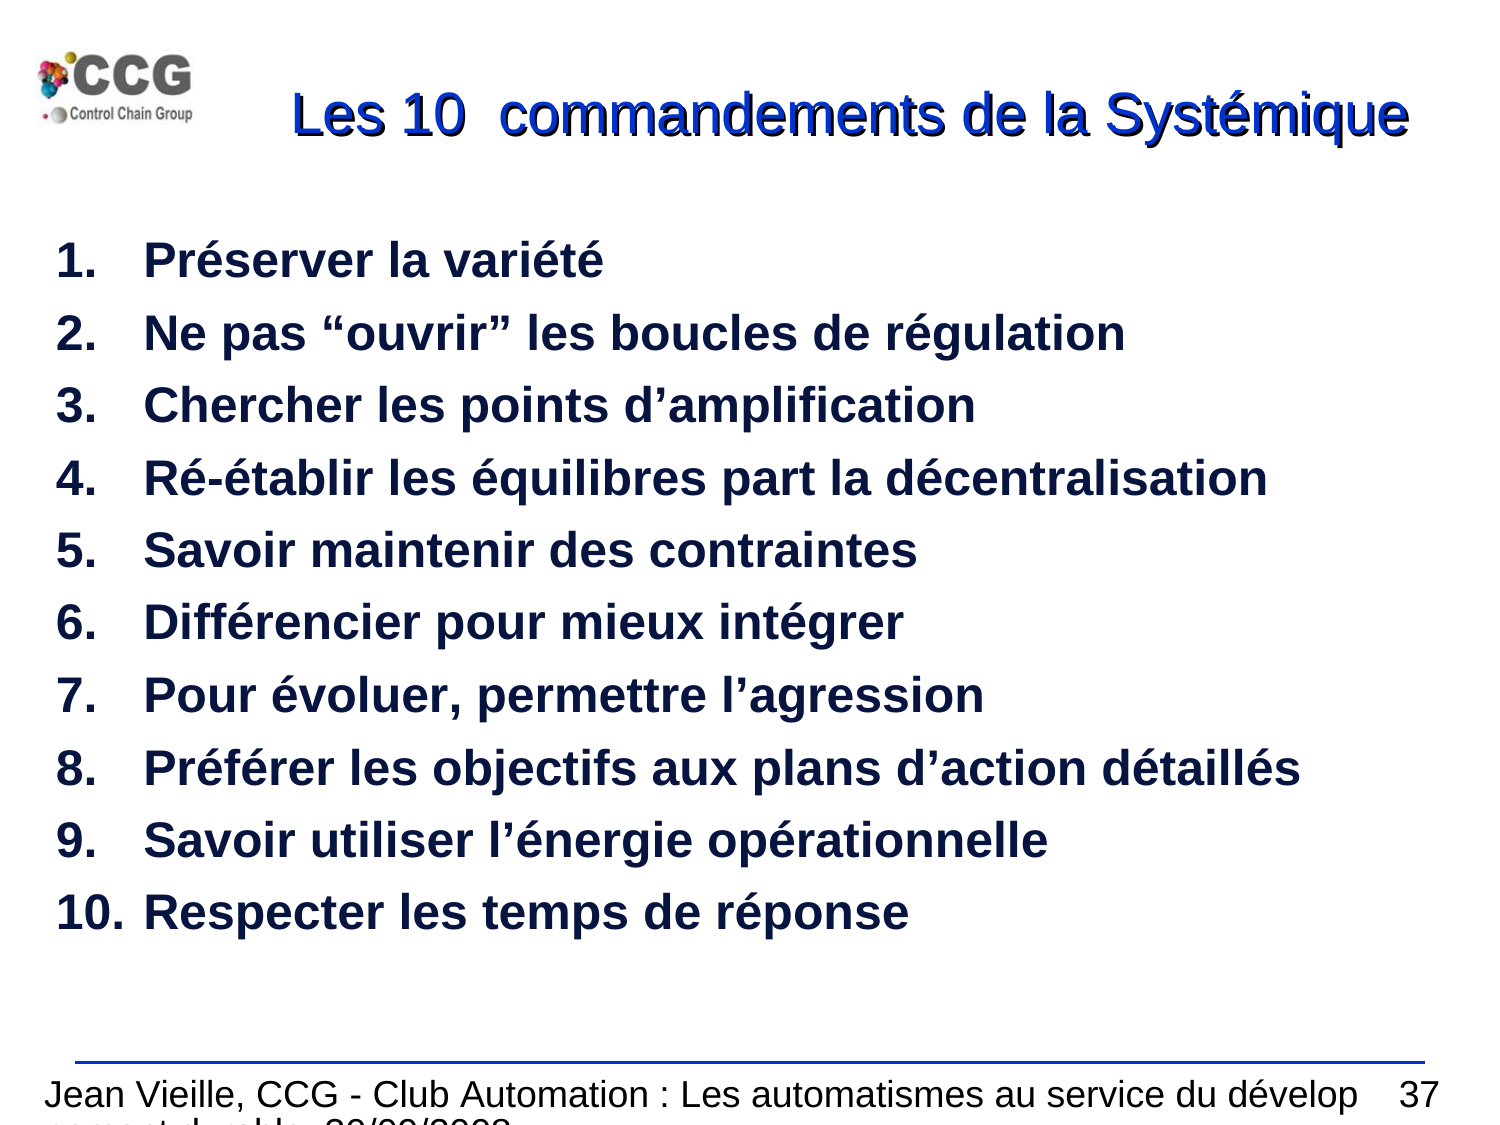

# Les 10 commandements de la Systémique
Préserver la variété
Ne pas “ouvrir” les boucles de régulation
Chercher les points d’amplification
Ré-établir les équilibres part la décentralisation
Savoir maintenir des contraintes
Différencier pour mieux intégrer
Pour évoluer, permettre l’agression
Préférer les objectifs aux plans d’action détaillés
Savoir utiliser l’énergie opérationnelle
Respecter les temps de réponse
Jean Vieille, CCG - Club Automation : Les automatismes au service du développement durable  30/09/2008
37